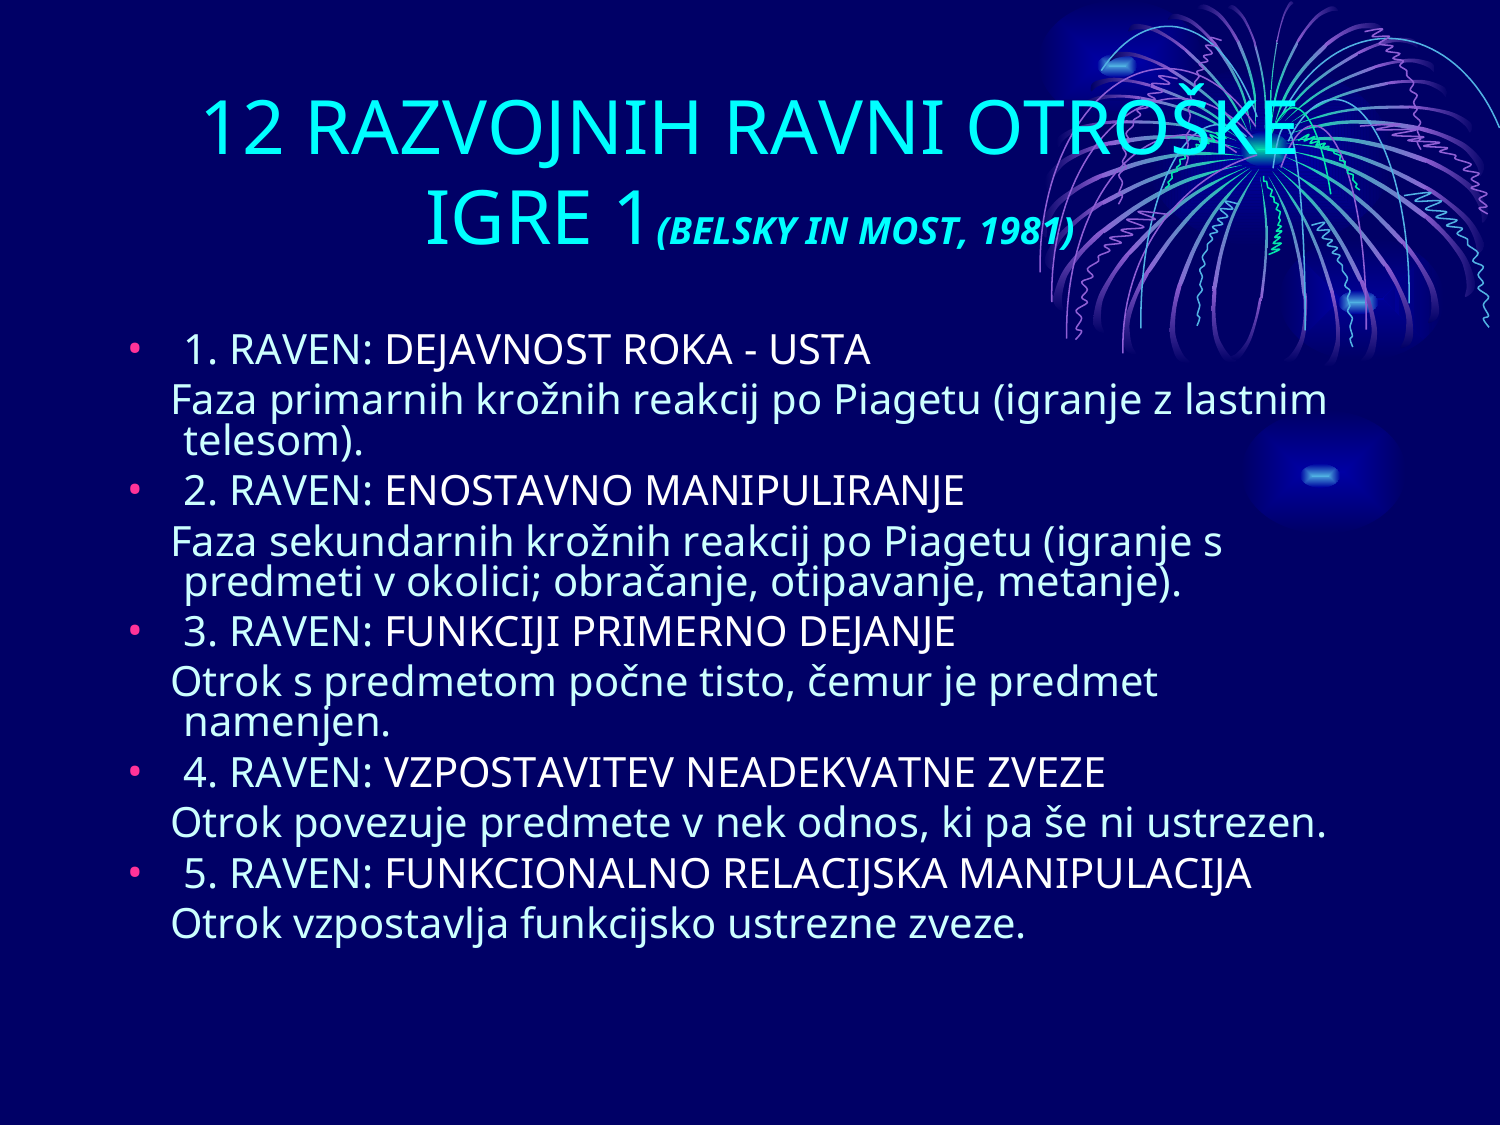

# 12 RAZVOJNIH RAVNI OTROŠKE IGRE 1(BELSKY IN MOST, 1981)
1. RAVEN: DEJAVNOST ROKA - USTA
 Faza primarnih krožnih reakcij po Piagetu (igranje z lastnim telesom).
2. RAVEN: ENOSTAVNO MANIPULIRANJE
 Faza sekundarnih krožnih reakcij po Piagetu (igranje s predmeti v okolici; obračanje, otipavanje, metanje).
3. RAVEN: FUNKCIJI PRIMERNO DEJANJE
 Otrok s predmetom počne tisto, čemur je predmet namenjen.
4. RAVEN: VZPOSTAVITEV NEADEKVATNE ZVEZE
 Otrok povezuje predmete v nek odnos, ki pa še ni ustrezen.
5. RAVEN: FUNKCIONALNO RELACIJSKA MANIPULACIJA
 Otrok vzpostavlja funkcijsko ustrezne zveze.